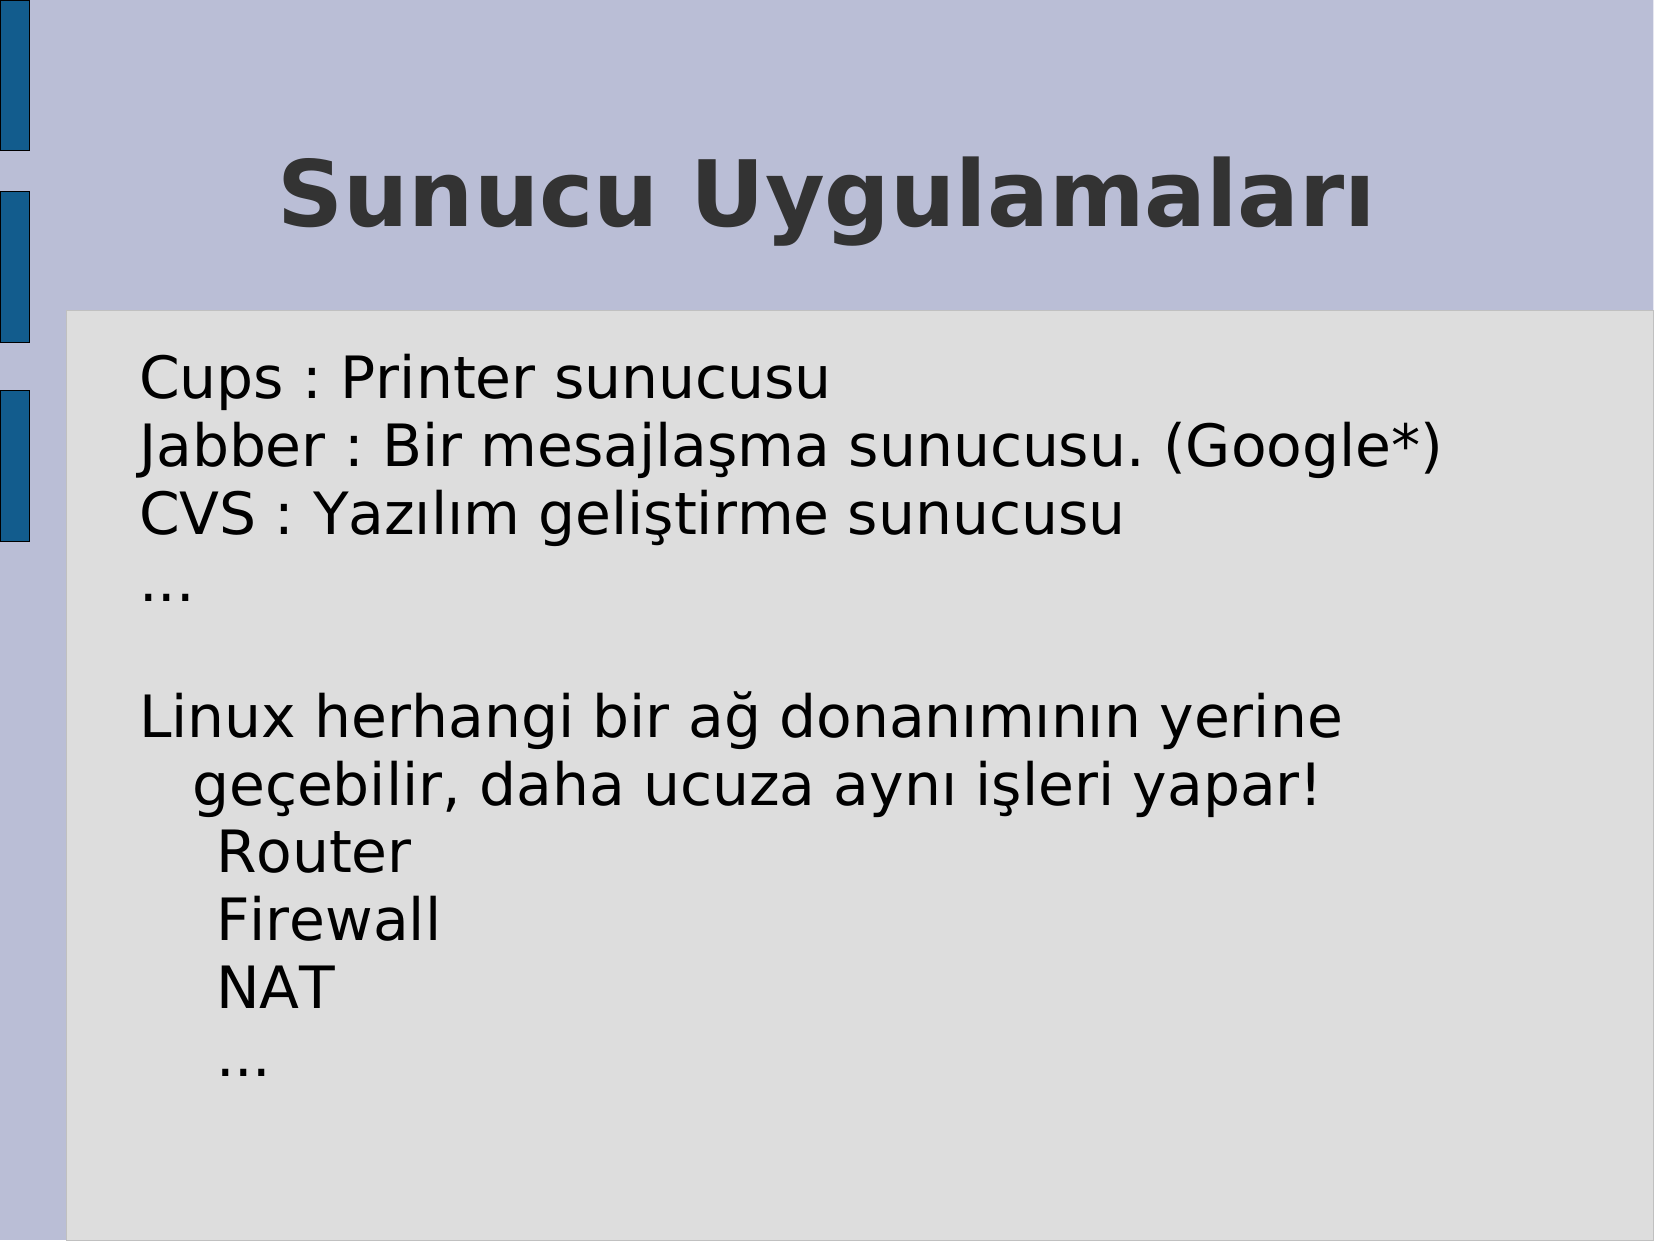

# Sunucu Uygulamaları
Cups : Printer sunucusu
Jabber : Bir mesajlaşma sunucusu. (Google*)
CVS : Yazılım geliştirme sunucusu
...
Linux herhangi bir ağ donanımının yerine geçebilir, daha ucuza aynı işleri yapar!
Router
Firewall
NAT
...